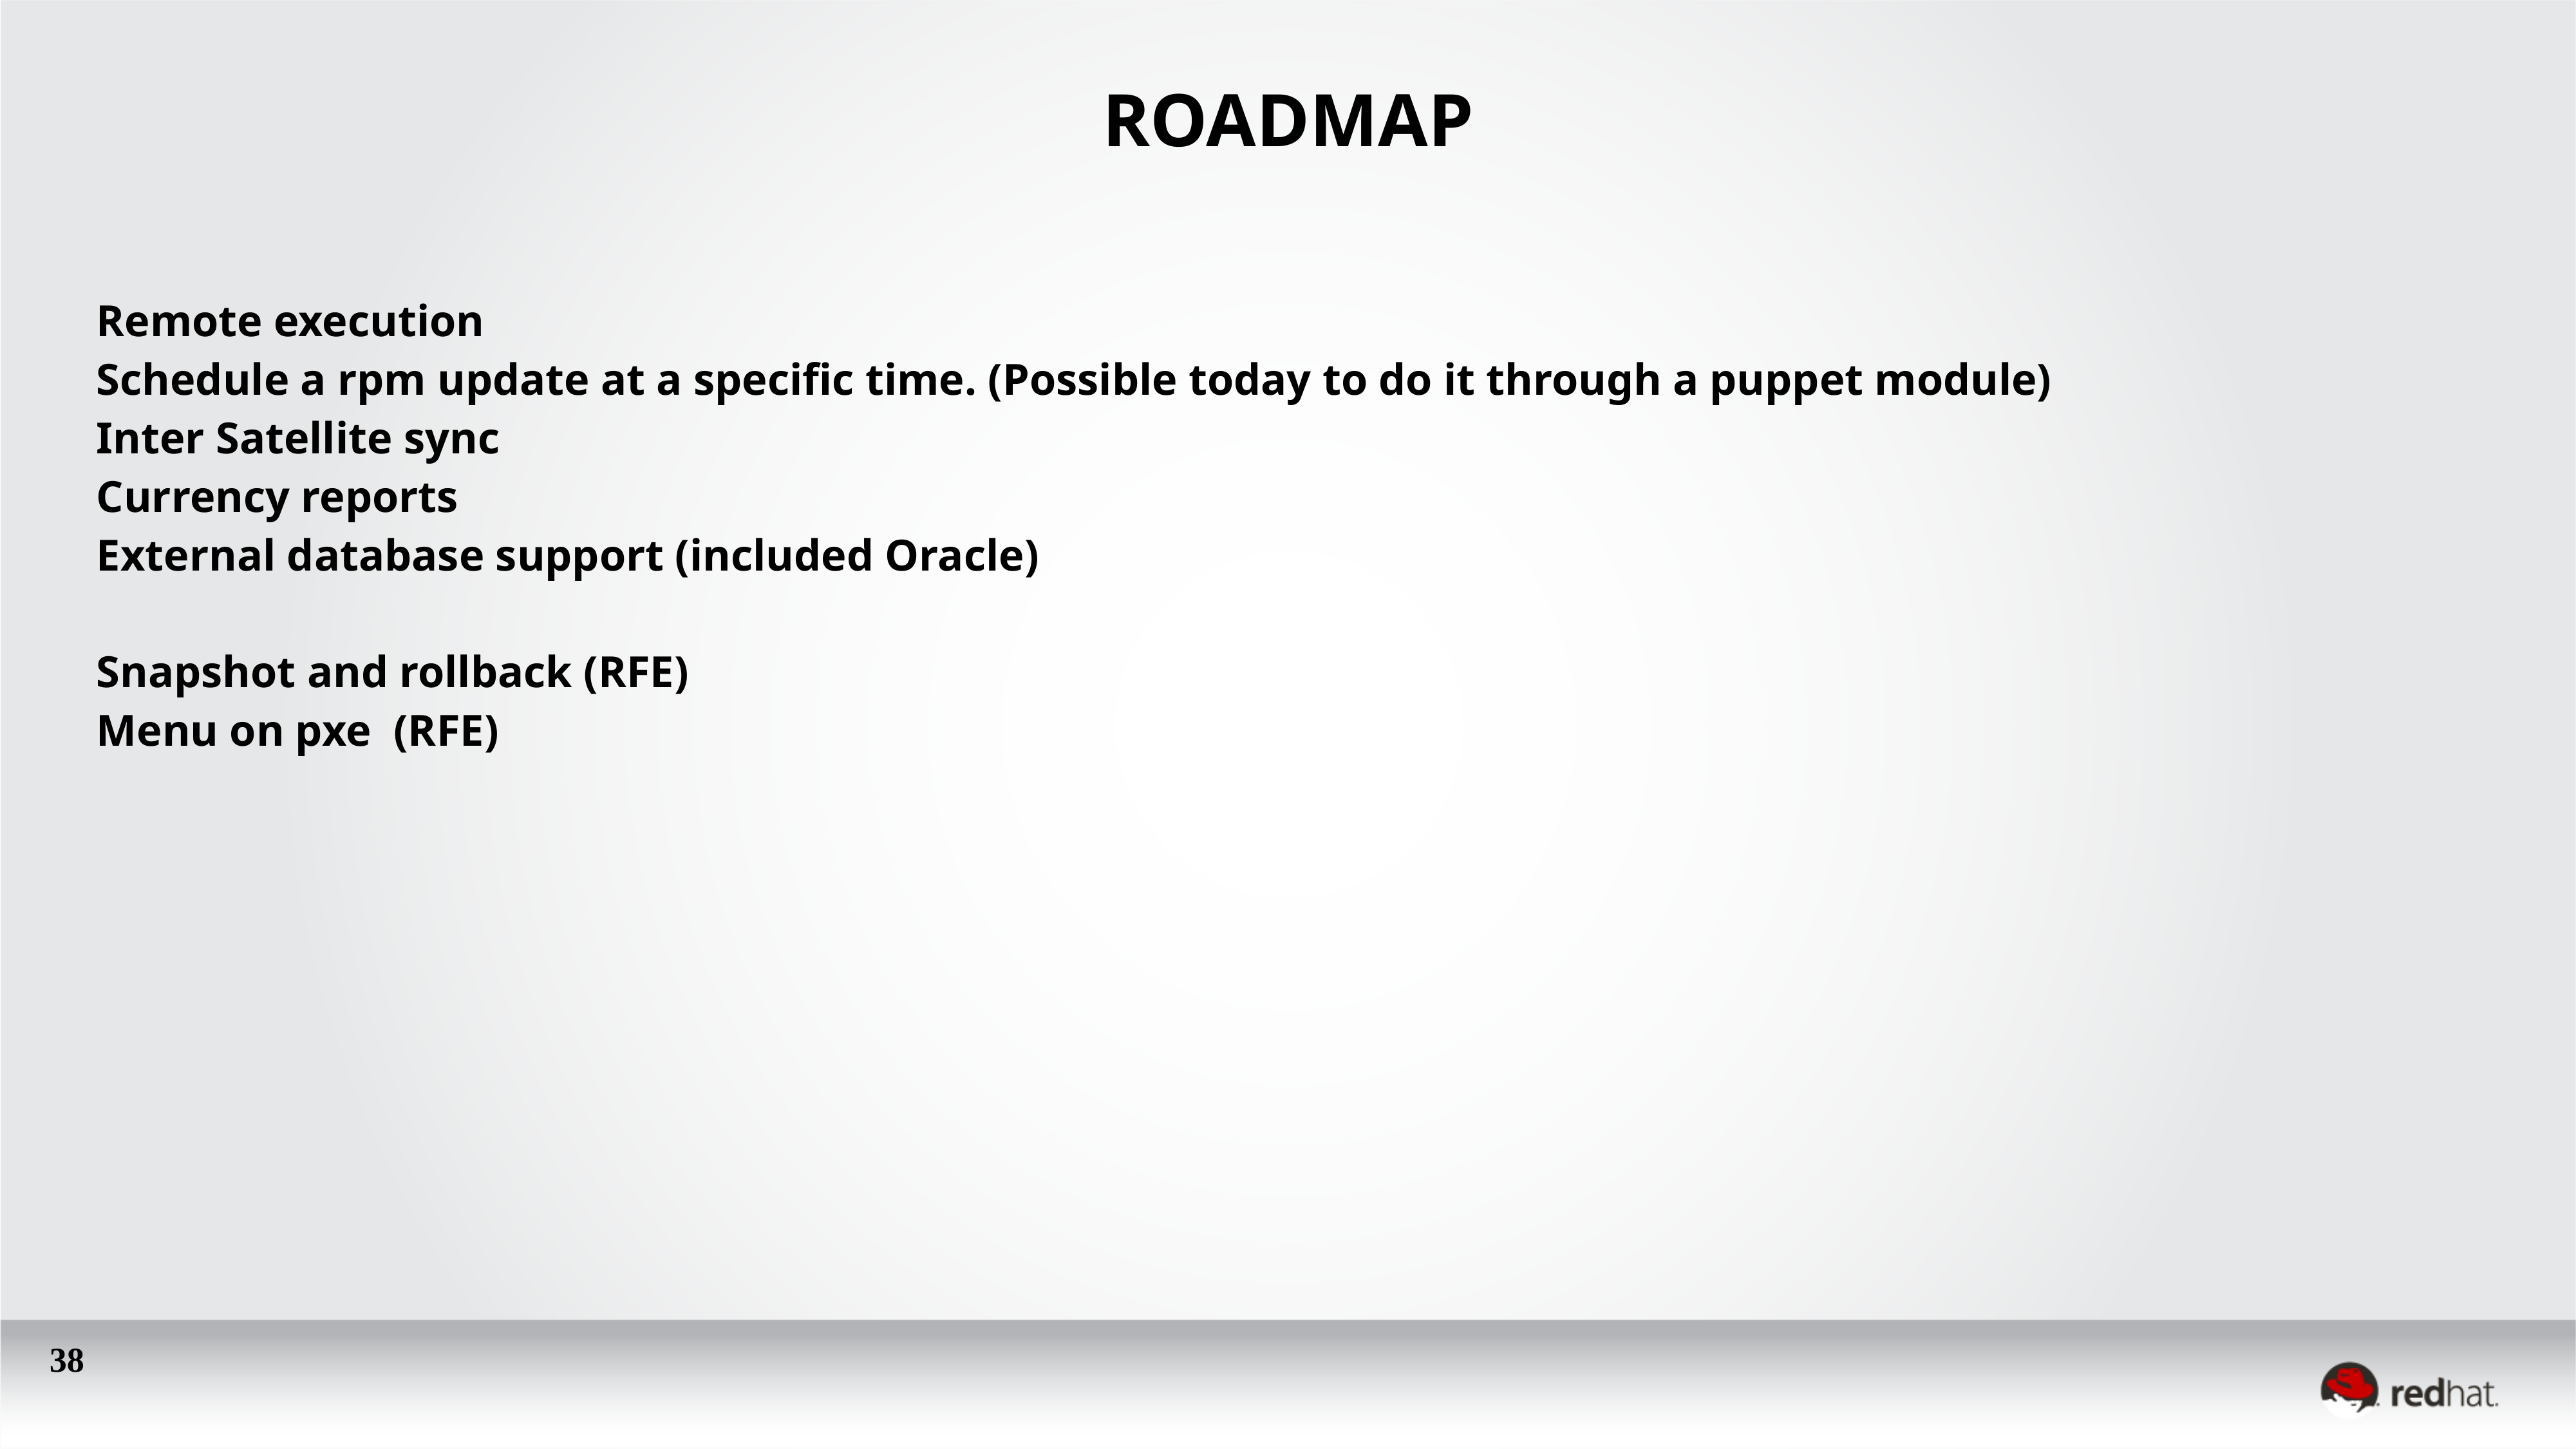

ROADMAP
Remote execution
Schedule a rpm update at a specific time. (Possible today to do it through a puppet module)
Inter Satellite sync
Currency reports
External database support (included Oracle)
Snapshot and rollback (RFE)
Menu on pxe (RFE)
38